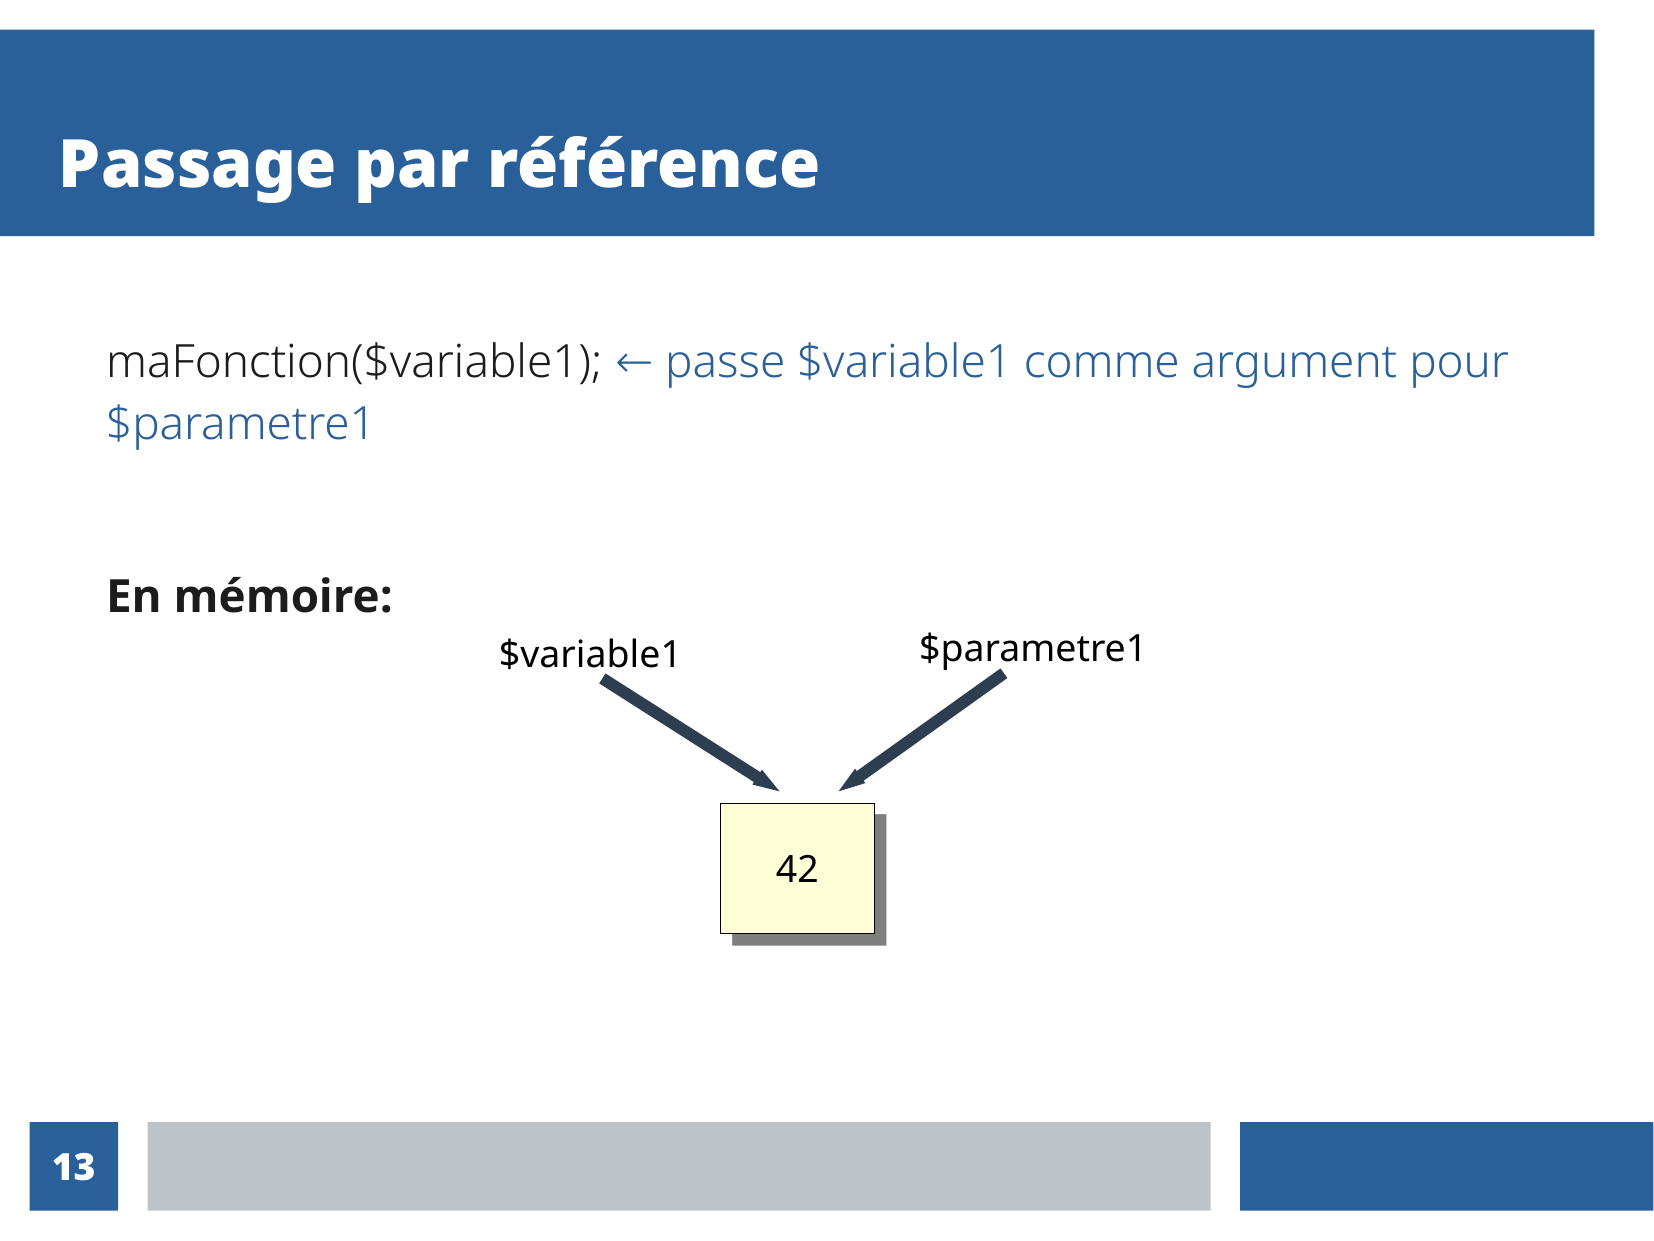

# Passage par référence
maFonction($variable1); ← passe $variable1 comme argument pour $parametre1
En mémoire:
$parametre1
$variable1
42
13